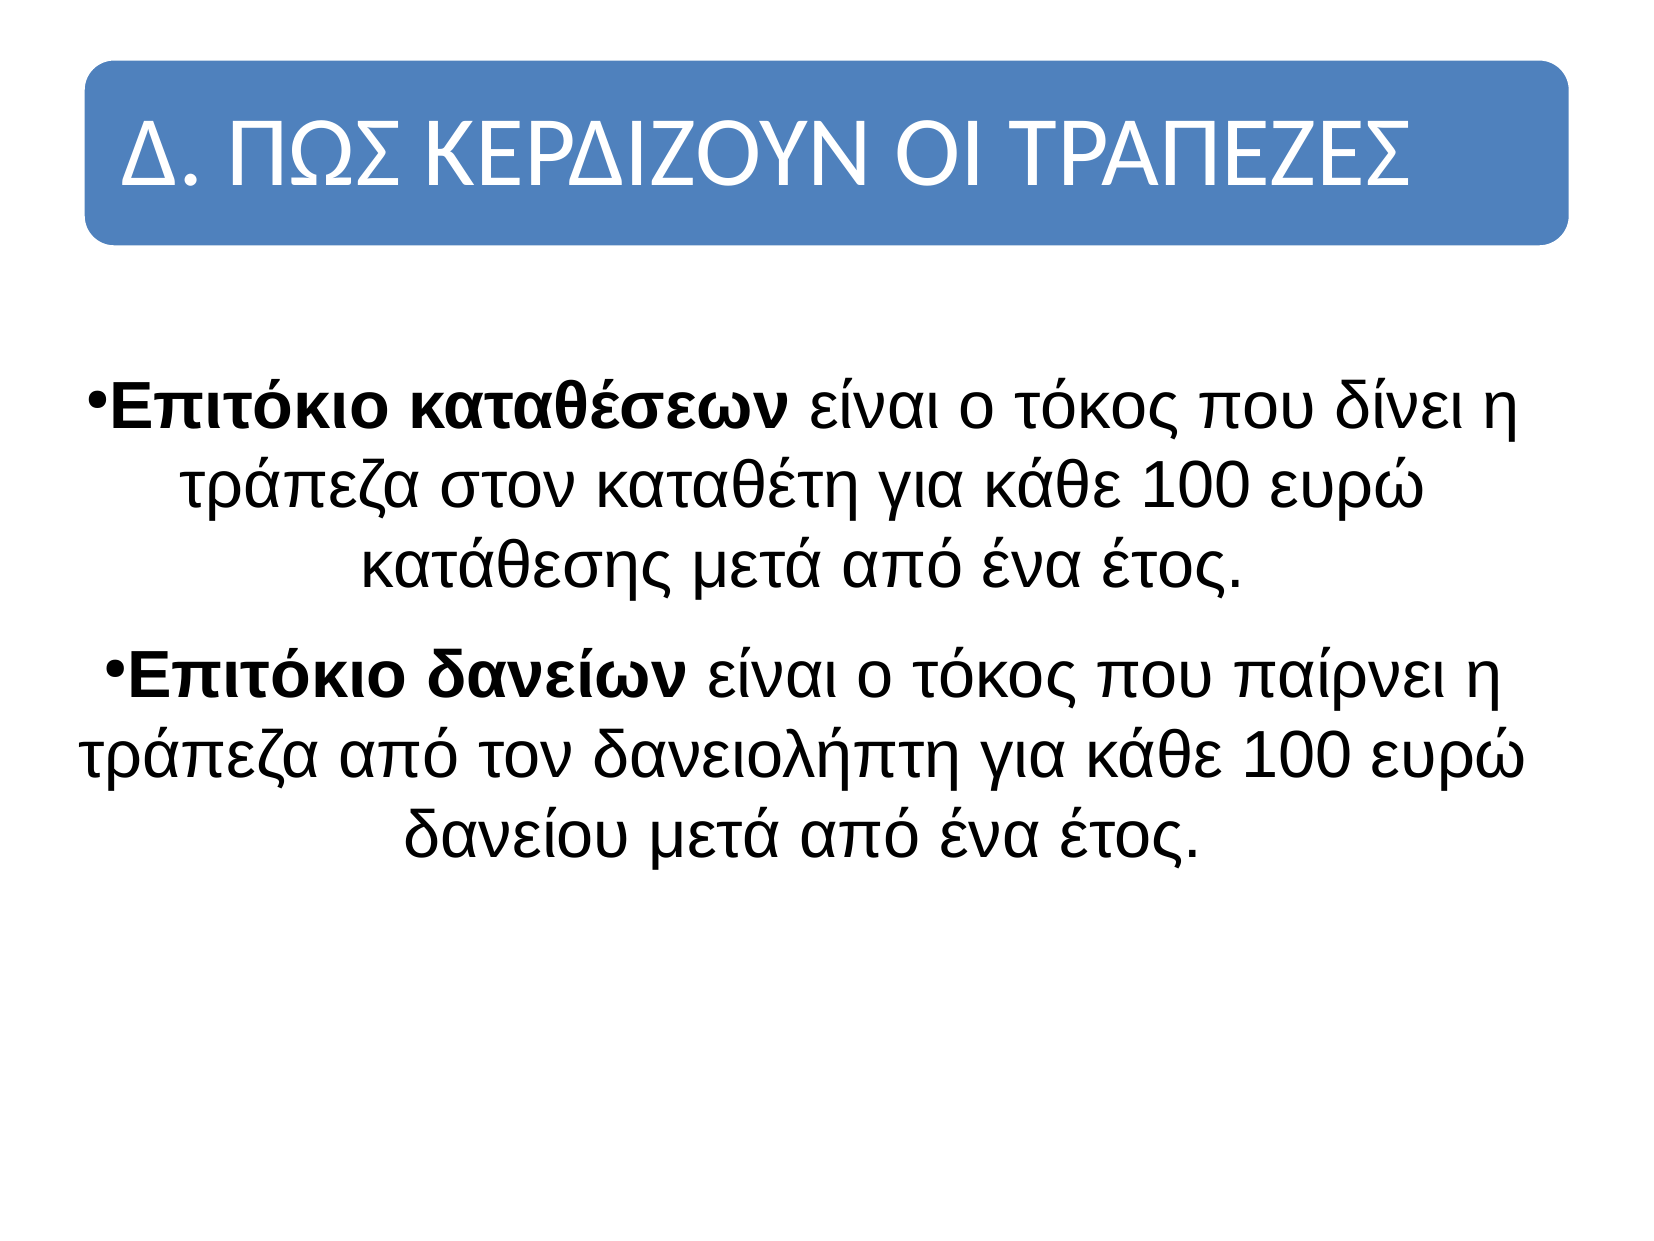

Δ. ΠΩΣ ΚΕΡΔΙΖΟΥΝ ΟΙ ΤΡΑΠΕΖΕΣ
# Επιτόκιο καταθέσεων είναι ο τόκος που δίνει η τράπεζα στον καταθέτη για κάθε 100 ευρώ κατάθεσης μετά από ένα έτος.
Επιτόκιο δανείων είναι ο τόκος που παίρνει η τράπεζα από τον δανειολήπτη για κάθε 100 ευρώ δανείου μετά από ένα έτος.